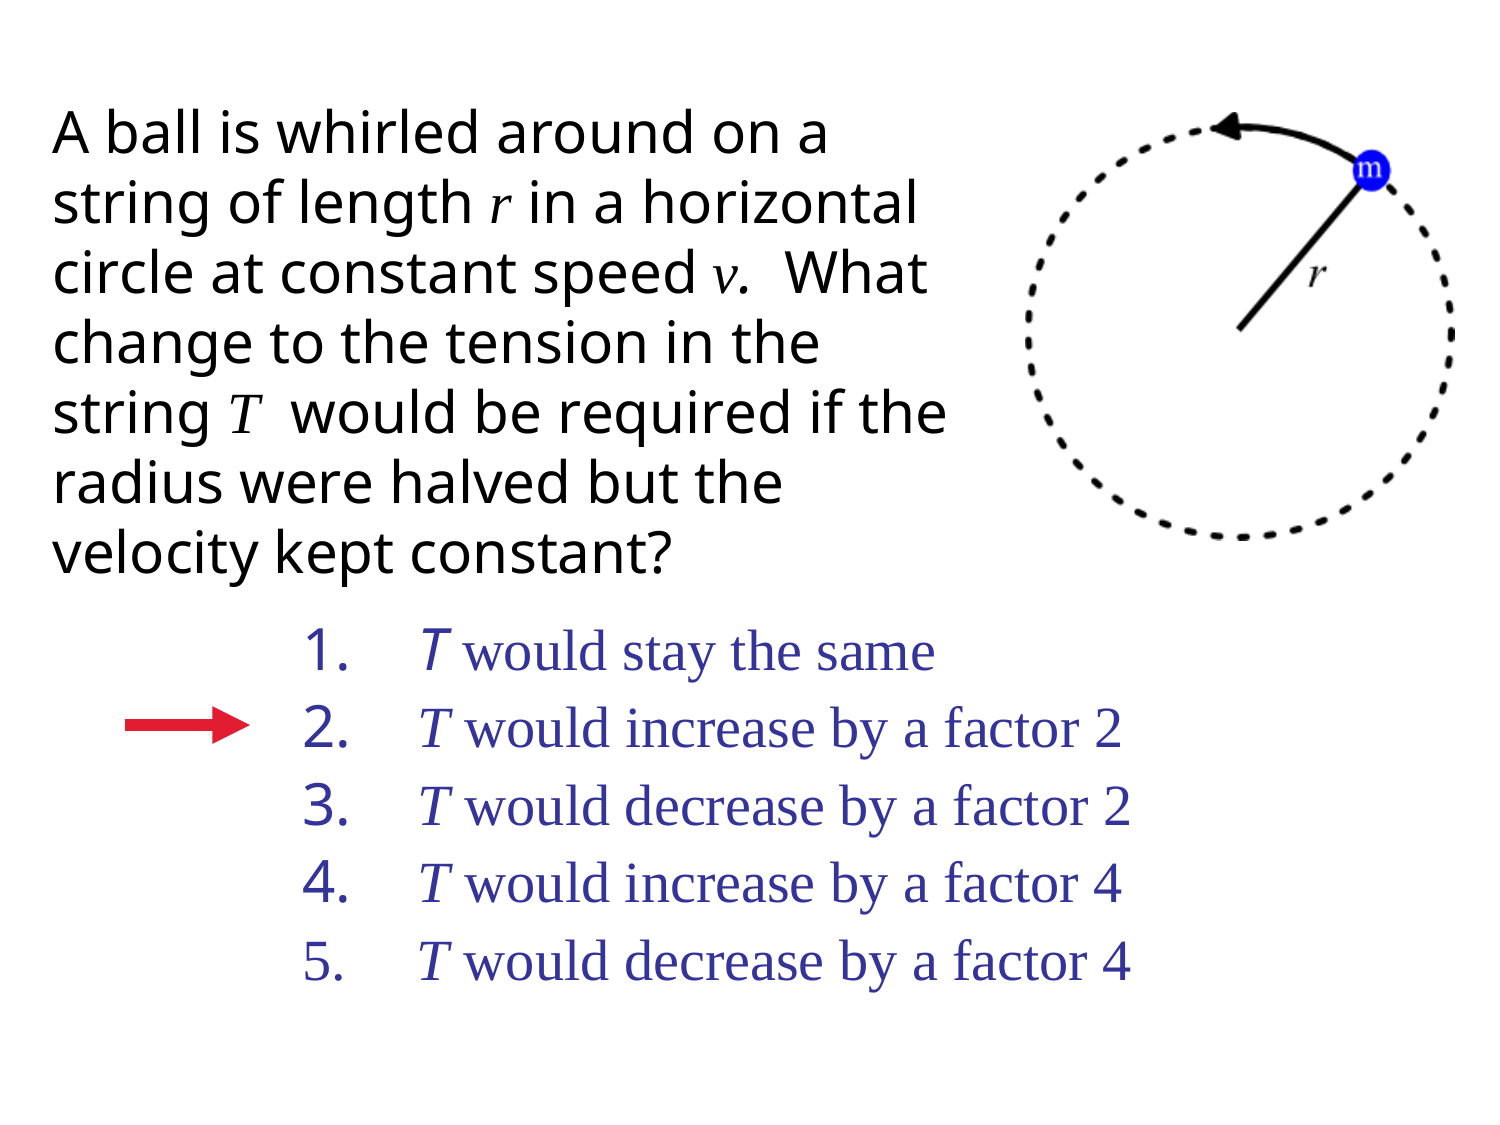

# A ball is whirled around on a string of length r in a horizontal circle at constant speed v. What change to the tension in the string T would be required if the radius were halved but the velocity kept constant?
 T would stay the same
 T would increase by a factor 2
 T would decrease by a factor 2
 T would increase by a factor 4
 T would decrease by a factor 4